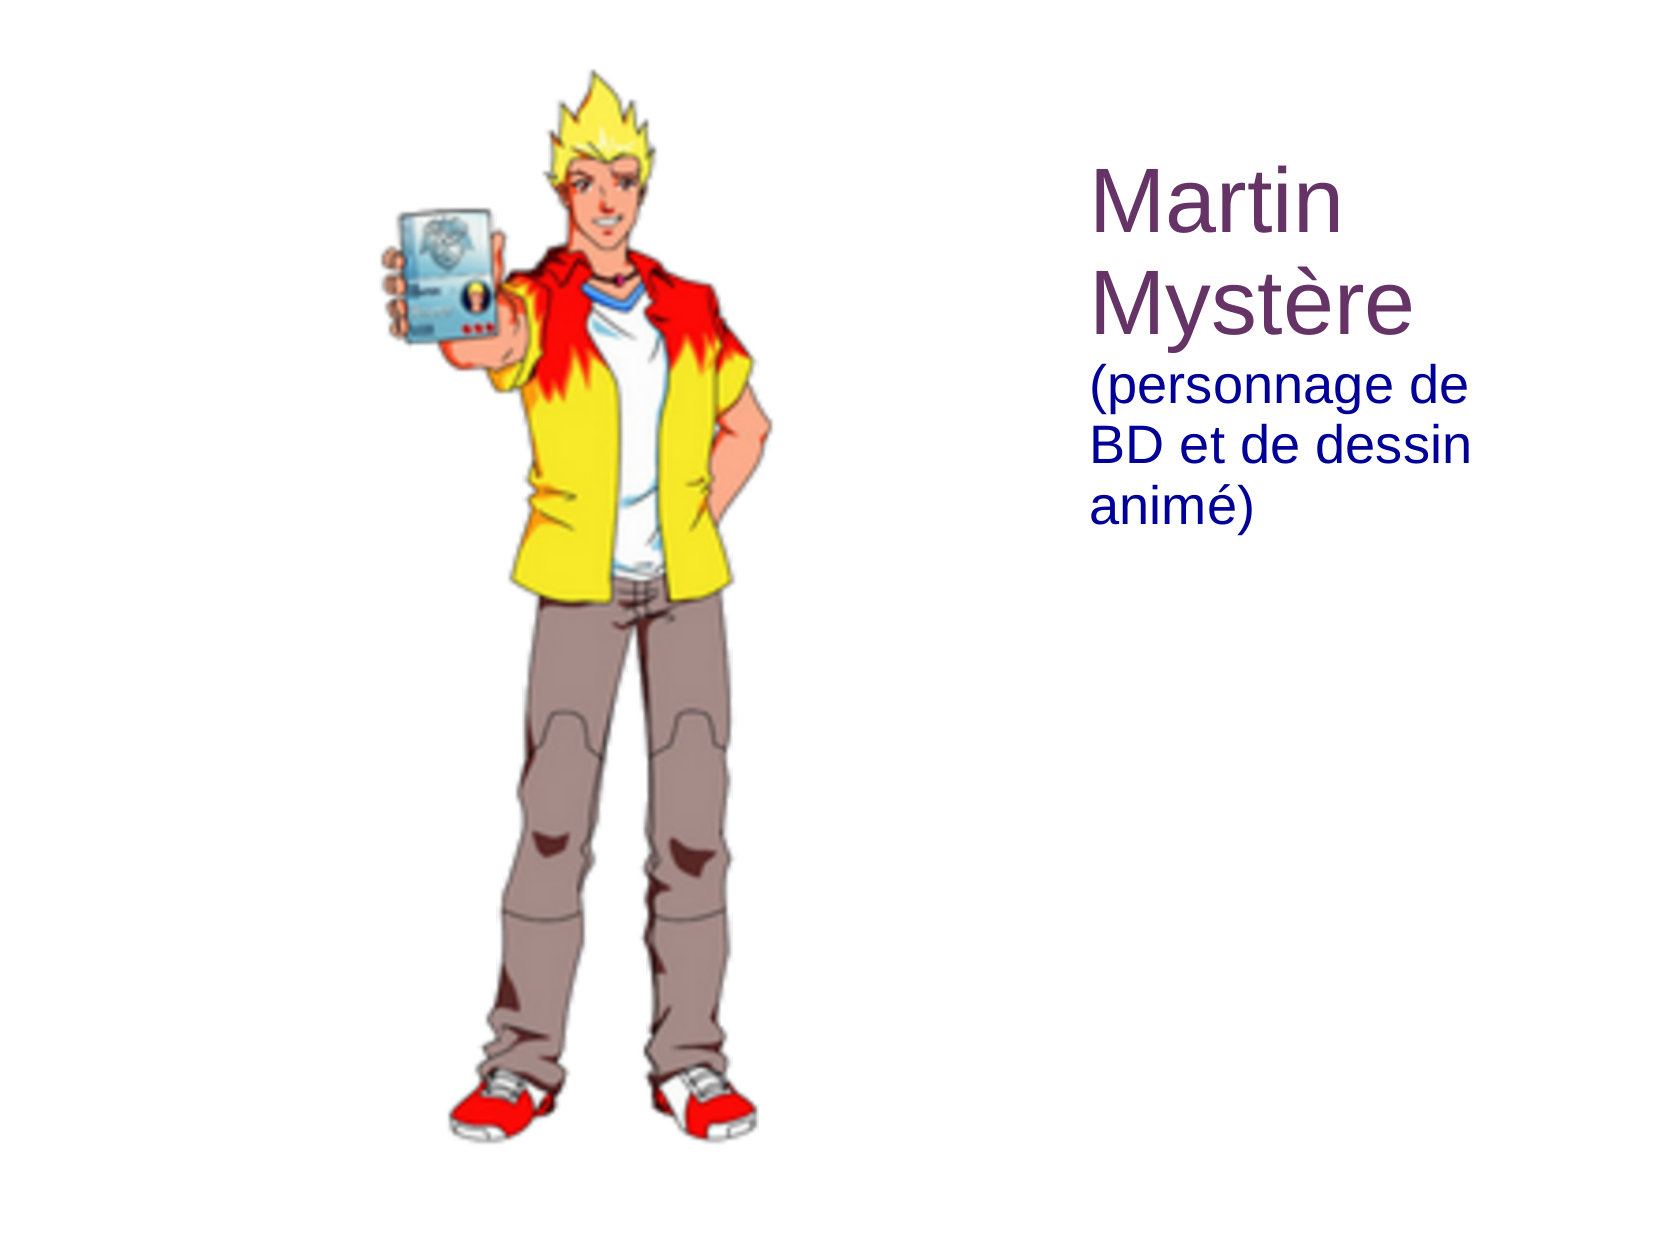

Martin Mystère (personnage de BD et de dessin animé)